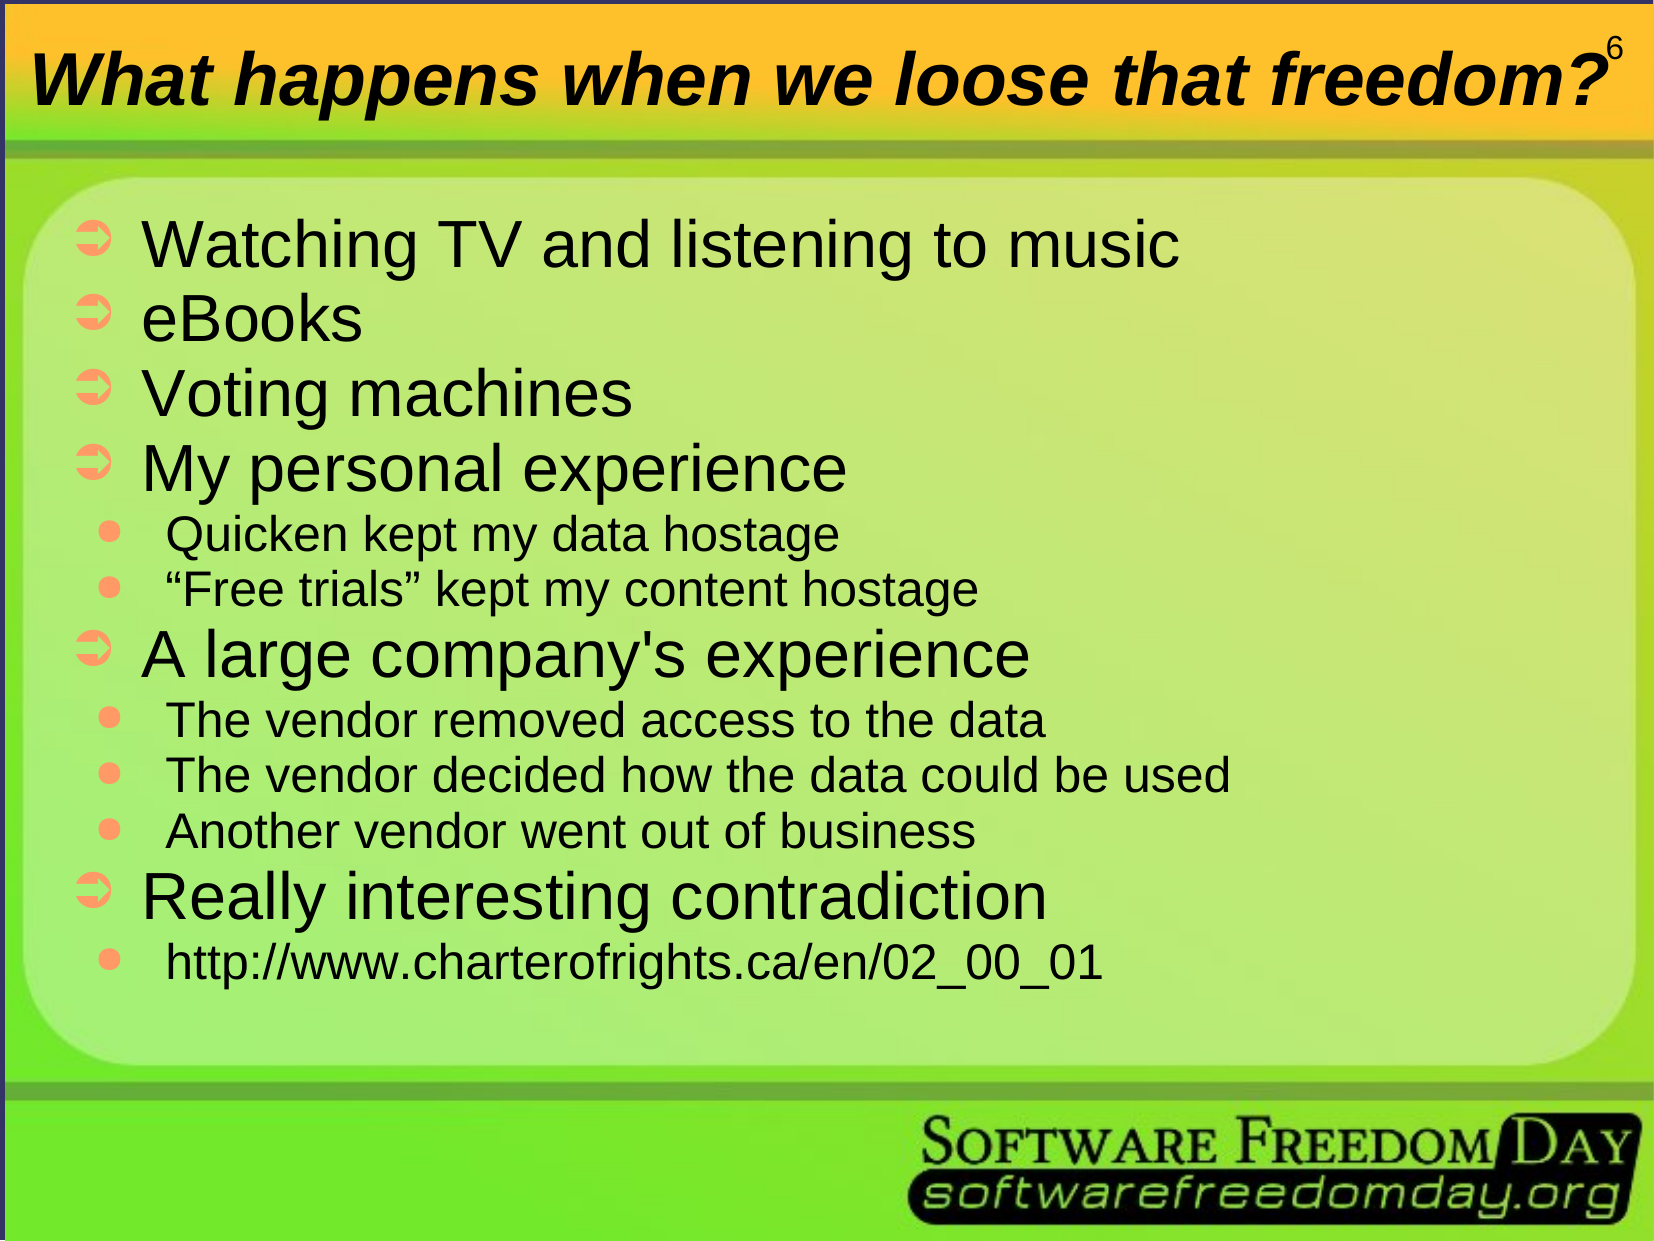

# What happens when we loose that freedom?
Watching TV and listening to music
eBooks
Voting machines
My personal experience
Quicken kept my data hostage
“Free trials” kept my content hostage
A large company's experience
The vendor removed access to the data
The vendor decided how the data could be used
Another vendor went out of business
Really interesting contradiction
http://www.charterofrights.ca/en/02_00_01